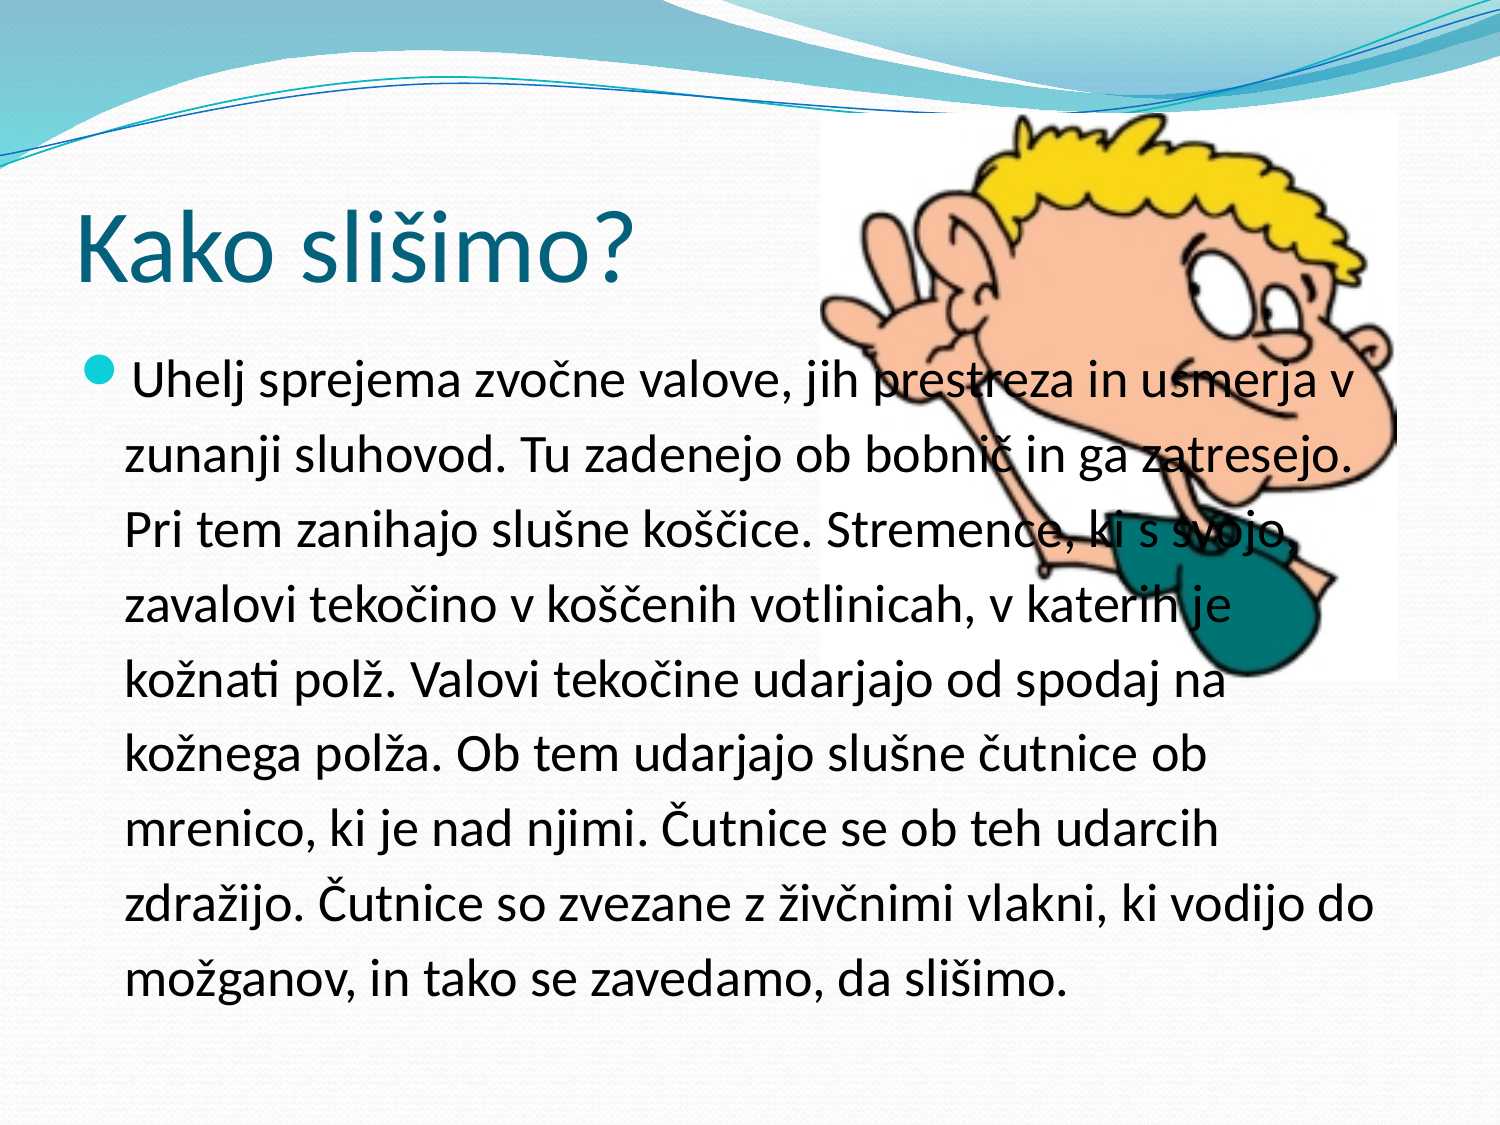

# Kako slišimo?
Uhelj sprejema zvočne valove, jih prestreza in usmerja v zunanji sluhovod. Tu zadenejo ob bobnič in ga zatresejo. Pri tem zanihajo slušne koščice. Stremence, ki s svojo, zavalovi tekočino v koščenih votlinicah, v katerih je kožnati polž. Valovi tekočine udarjajo od spodaj na kožnega polža. Ob tem udarjajo slušne čutnice ob mrenico, ki je nad njimi. Čutnice se ob teh udarcih zdražijo. Čutnice so zvezane z živčnimi vlakni, ki vodijo do možganov, in tako se zavedamo, da slišimo.